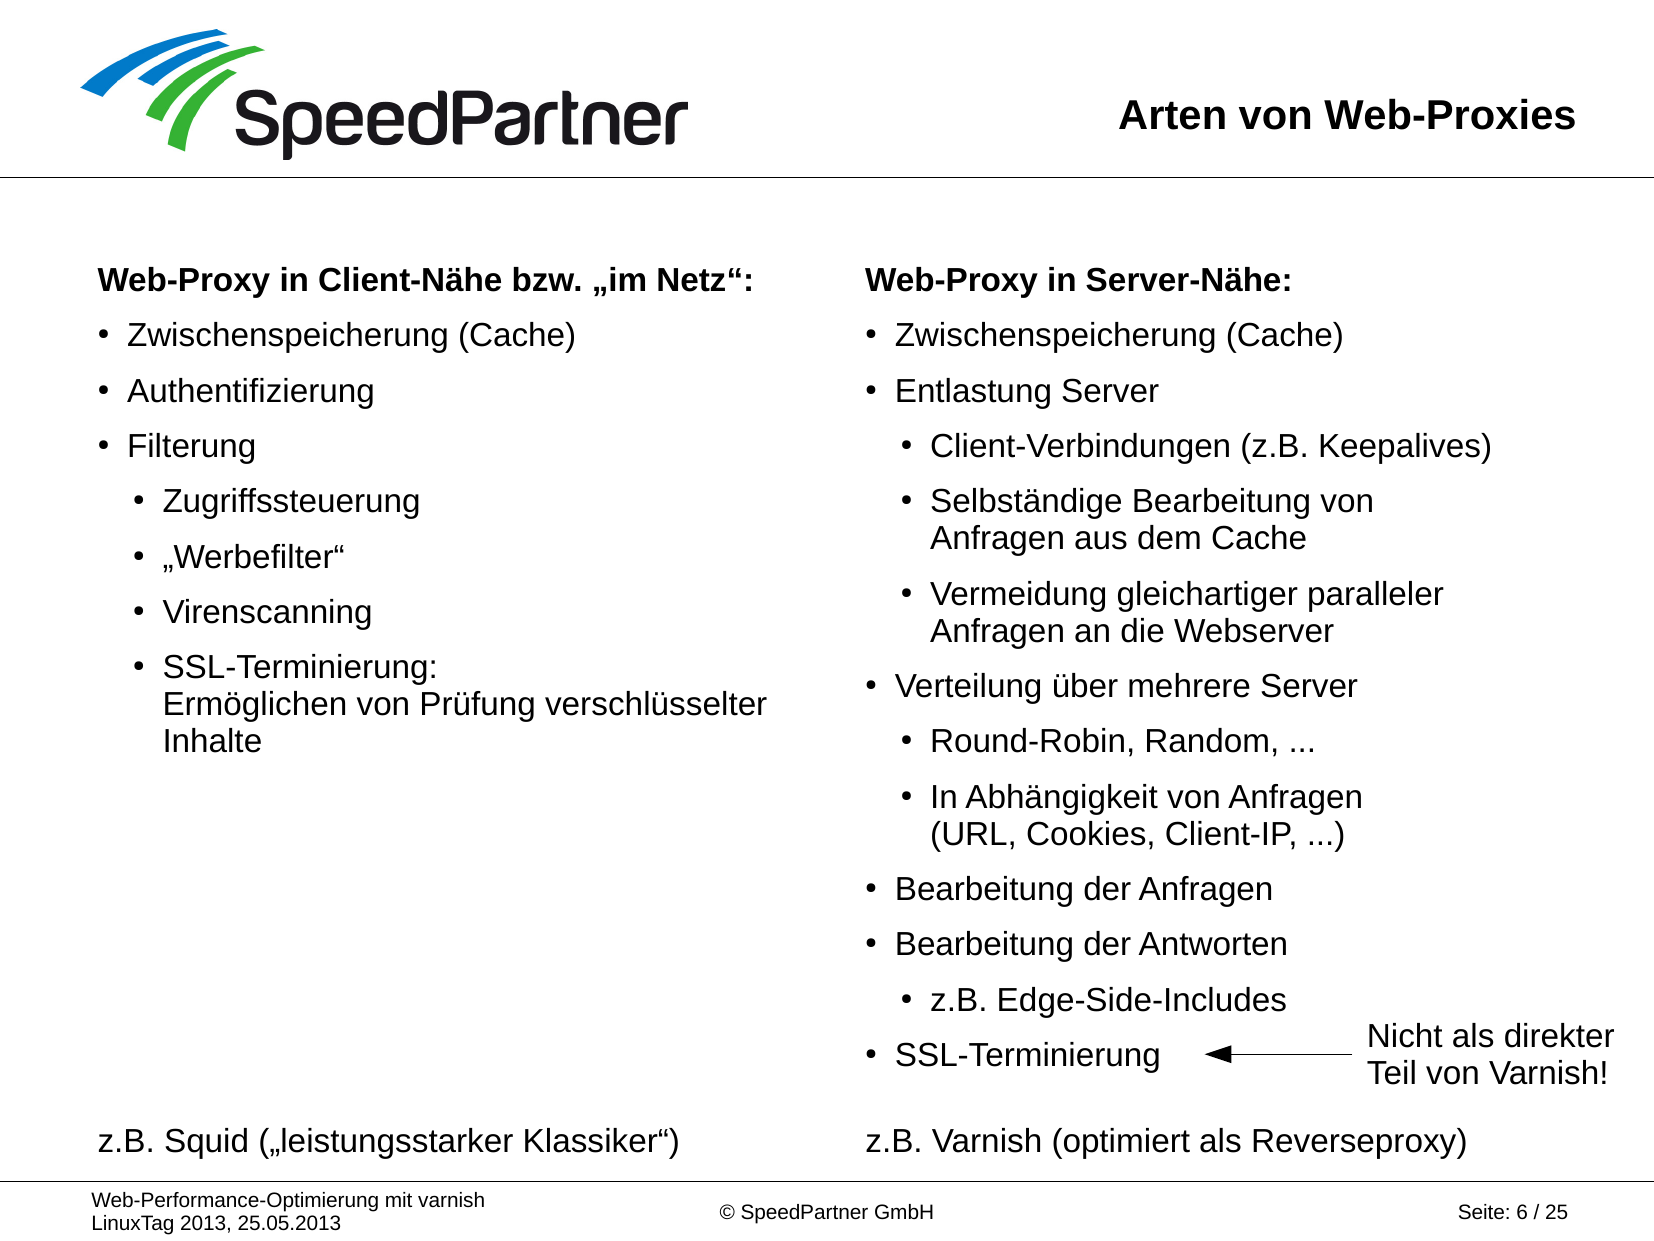

# Arten von Web-Proxies
Web-Proxy in Client-Nähe bzw. „im Netz“:
Zwischenspeicherung (Cache)
Authentifizierung
Filterung
Zugriffssteuerung
„Werbefilter“
Virenscanning
SSL-Terminierung:
Ermöglichen von Prüfung verschlüsselter Inhalte
Web-Proxy in Server-Nähe:
Zwischenspeicherung (Cache)
Entlastung Server
Client-Verbindungen (z.B. Keepalives)
Selbständige Bearbeitung von
Anfragen aus dem Cache
Vermeidung gleichartiger paralleler Anfragen an die Webserver
Verteilung über mehrere Server
Round-Robin, Random, ...
In Abhängigkeit von Anfragen
(URL, Cookies, Client-IP, ...)
Bearbeitung der Anfragen
Bearbeitung der Antworten
z.B. Edge-Side-Includes
SSL-Terminierung
Nicht als direkter
Teil von Varnish!
z.B. Squid („leistungsstarker Klassiker“)
z.B. Varnish (optimiert als Reverseproxy)